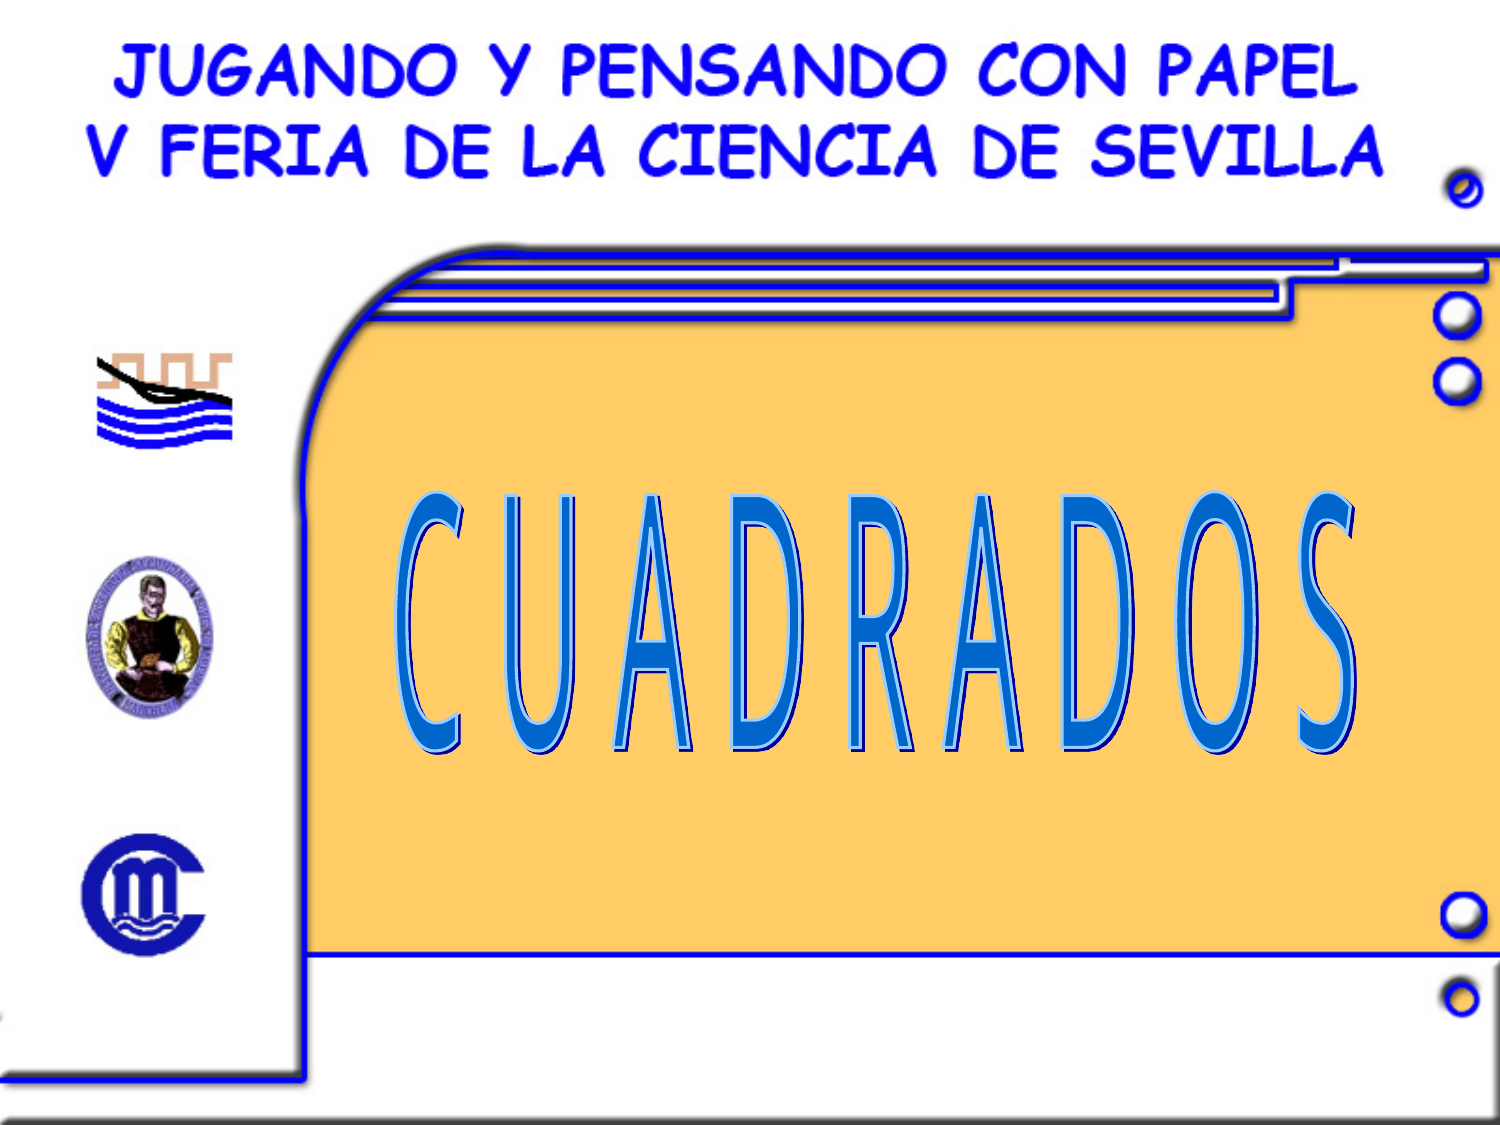

C U A D R A D O S